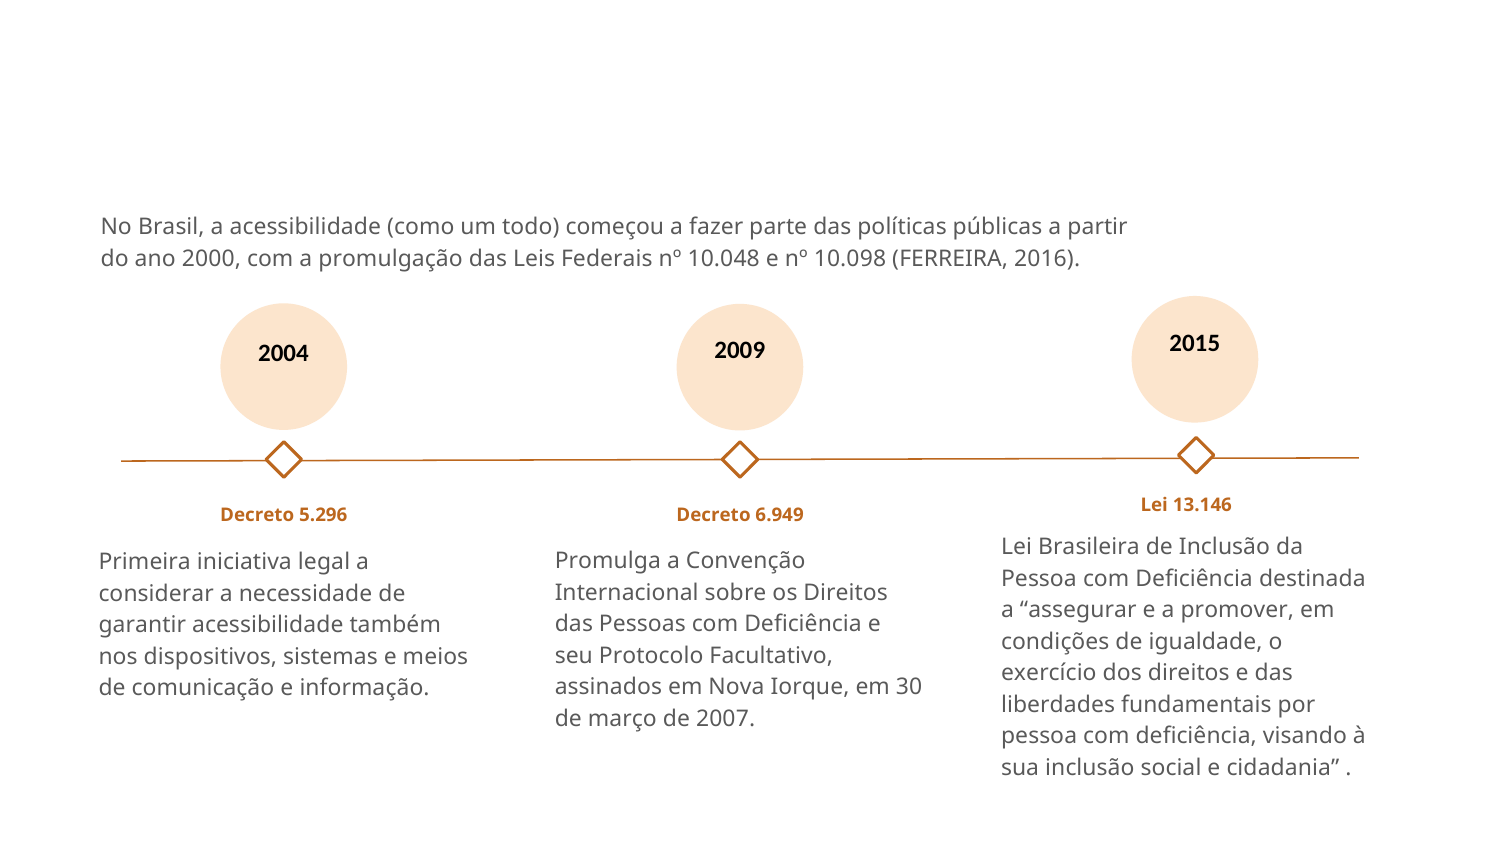

# Acessibilidade da Web no Brasil
No Brasil, a acessibilidade (como um todo) começou a fazer parte das políticas públicas a partir do ano 2000, com a promulgação das Leis Federais nº 10.048 e nº 10.098 (FERREIRA, 2016).
2015
2004
2009
Lei 13.146
Decreto 5.296
Decreto 6.949
Lei Brasileira de Inclusão da Pessoa com Deficiência destinada a “assegurar e a promover, em condições de igualdade, o exercício dos direitos e das liberdades fundamentais por pessoa com deficiência, visando à sua inclusão social e cidadania” .
Promulga a Convenção Internacional sobre os Direitos das Pessoas com Deficiência e seu Protocolo Facultativo, assinados em Nova Iorque, em 30 de março de 2007.
Primeira iniciativa legal a considerar a necessidade de garantir acessibilidade também nos dispositivos, sistemas e meios de comunicação e informação.